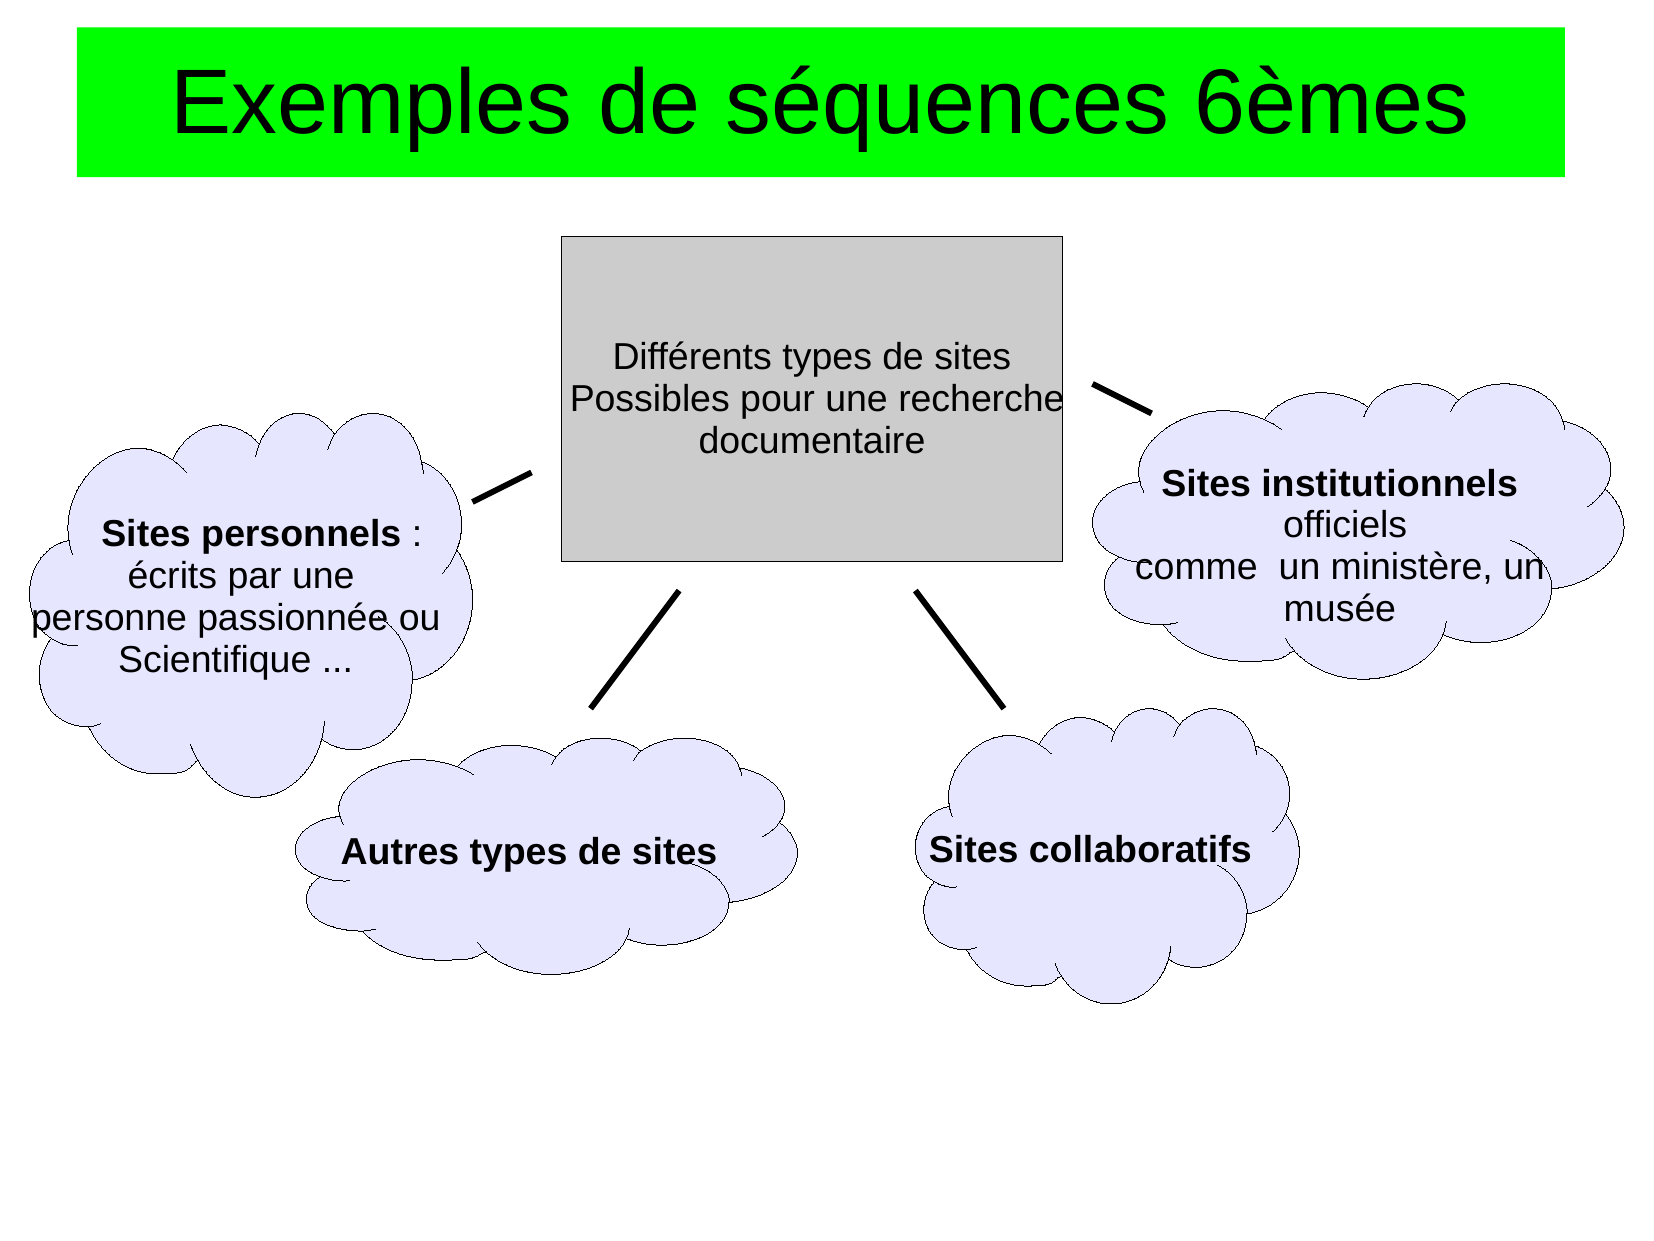

# Exemples de séquences 6èmes
Différents types de sites
 Possibles pour une recherche
 documentaire
Sites institutionnels
 officiels
 comme un ministère, un
musée
 Sites personnels :
 écrits par une
 personne passionnée ou
Scientifique ...
Sites collaboratifs
Autres types de sites